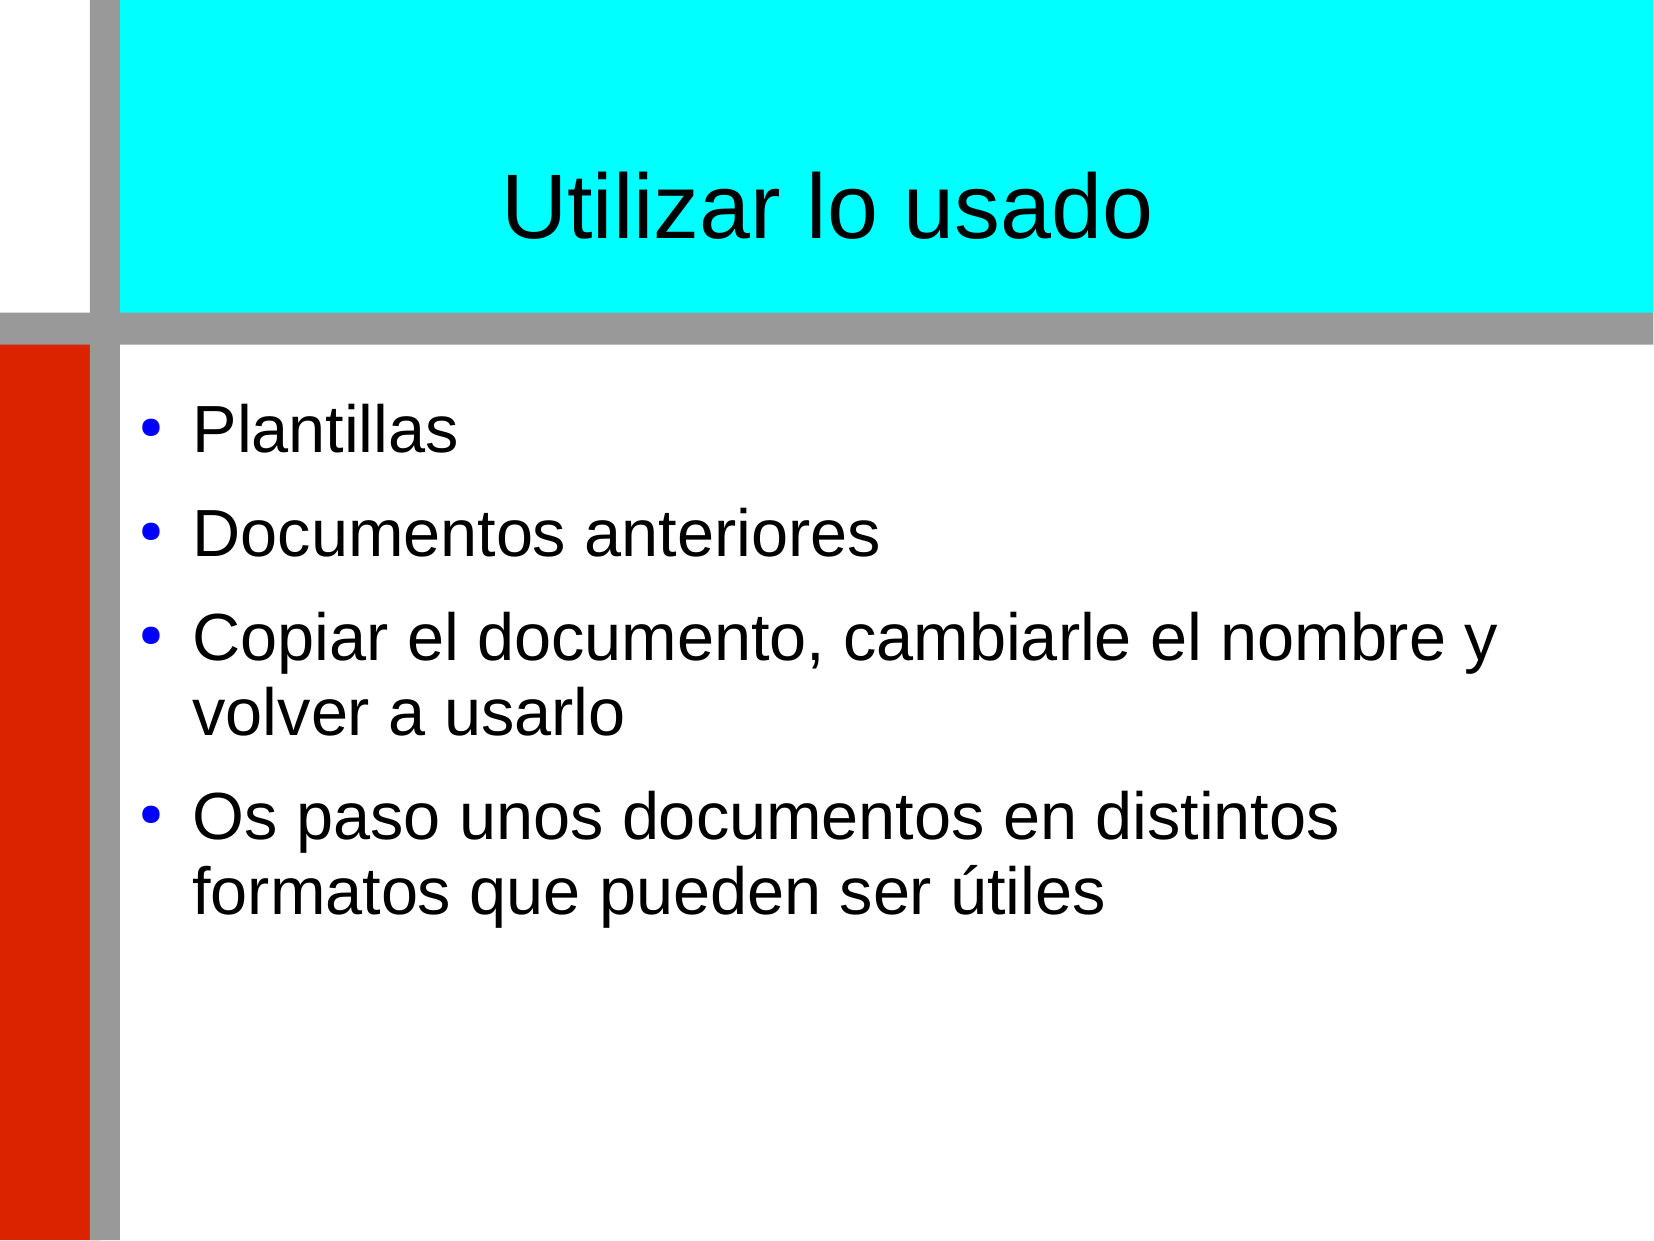

# Utilizar lo usado
Plantillas
Documentos anteriores
Copiar el documento, cambiarle el nombre y volver a usarlo
Os paso unos documentos en distintos formatos que pueden ser útiles